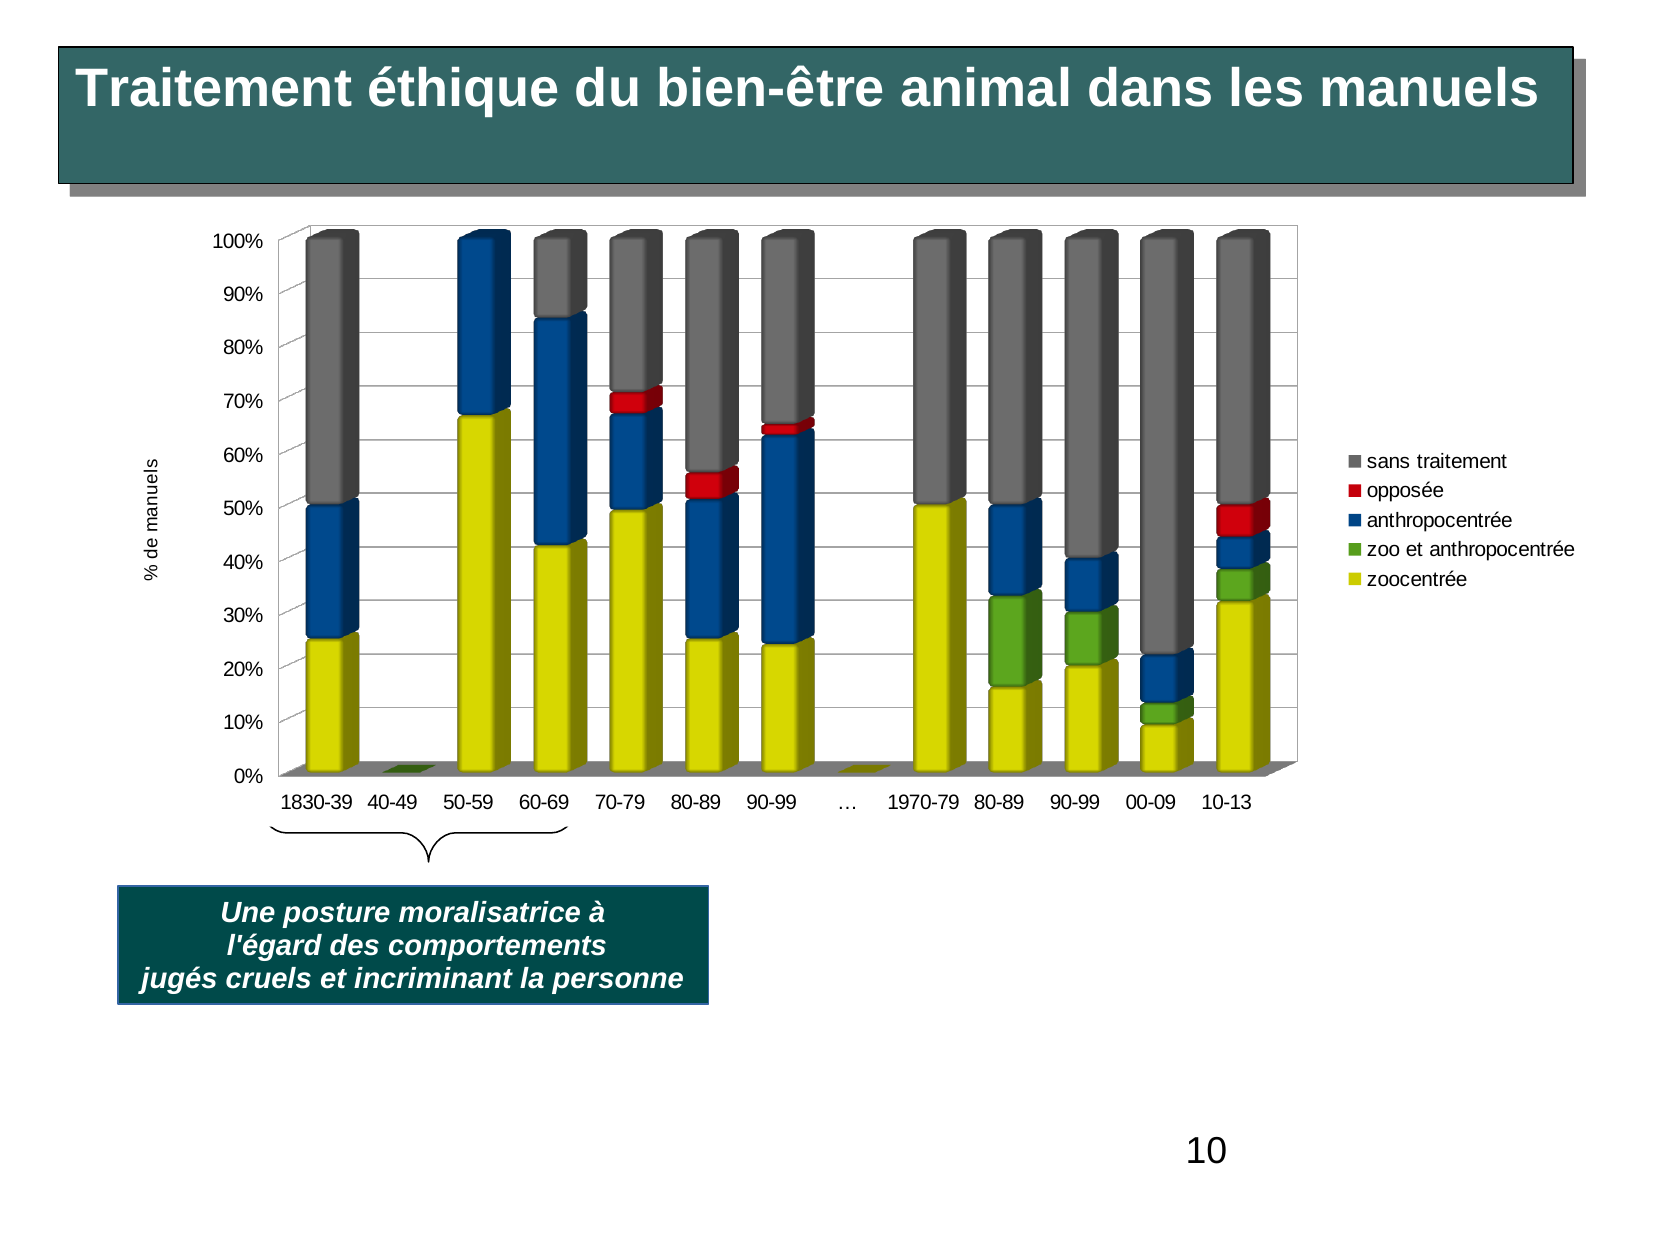

Traitement éthique du bien-être animal dans les manuels
#
[unsupported chart]
Une posture moralisatrice à
 l'égard des comportements
jugés cruels et incriminant la personne
10